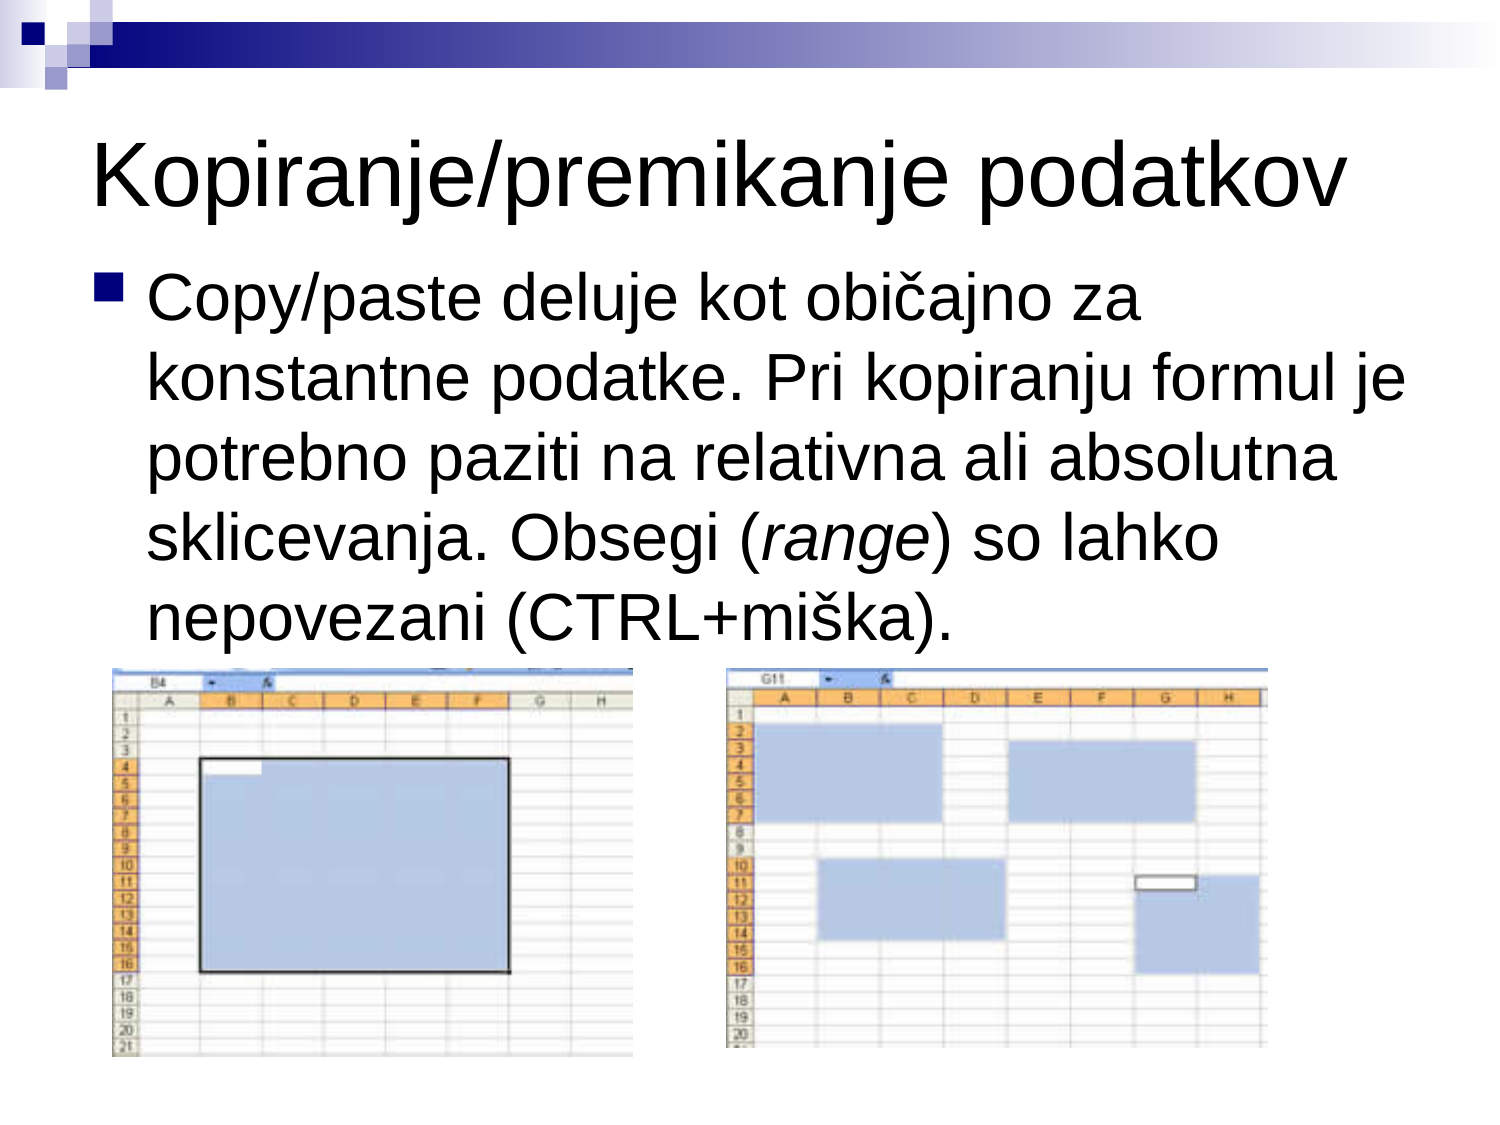

# Kopiranje/premikanje podatkov
Copy/paste deluje kot običajno za konstantne podatke. Pri kopiranju formul je potrebno paziti na relativna ali absolutna sklicevanja. Obsegi (range) so lahko nepovezani (CTRL+miška).